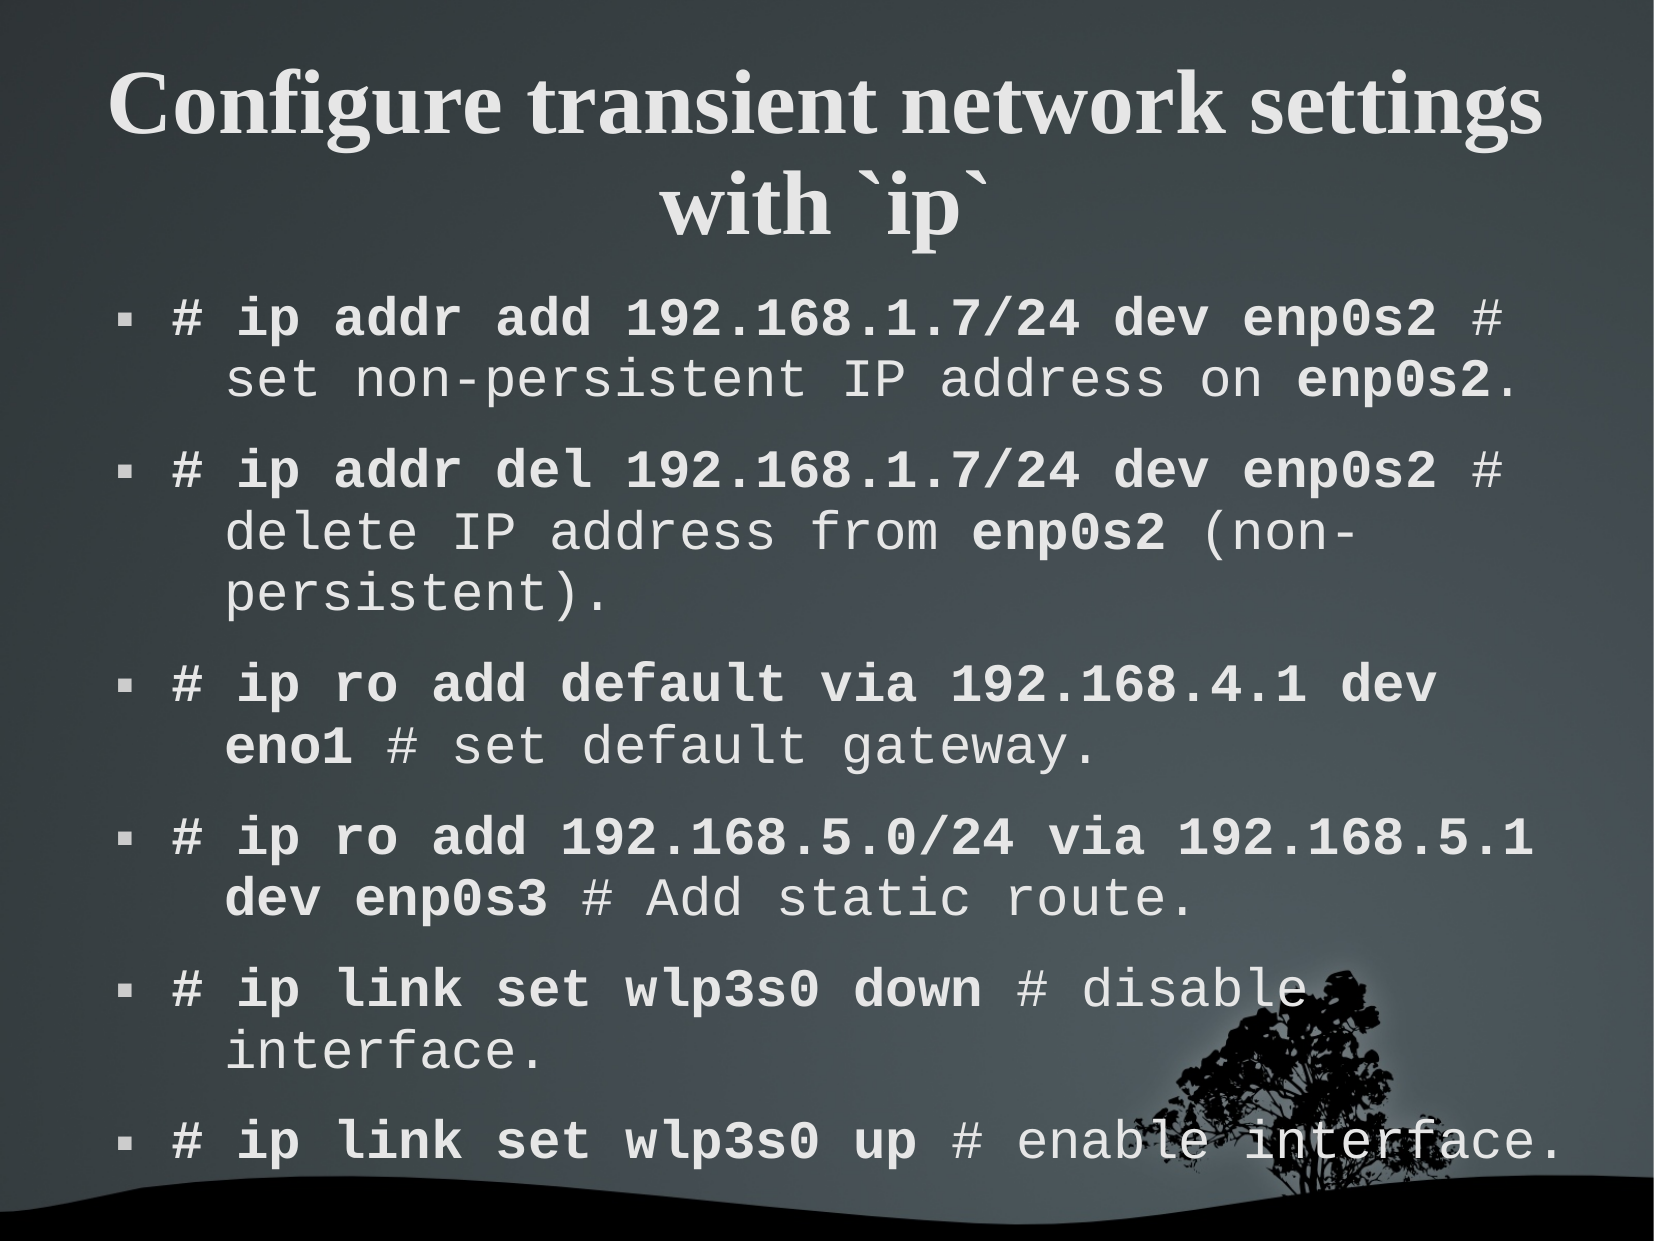

# Configure transient network settings with `ip`
# ip addr add 192.168.1.7/24 dev enp0s2 # set non-persistent IP address on enp0s2.
# ip addr del 192.168.1.7/24 dev enp0s2 # delete IP address from enp0s2 (non-persistent).
# ip ro add default via 192.168.4.1 dev eno1 # set default gateway.
# ip ro add 192.168.5.0/24 via 192.168.5.1 dev enp0s3 # Add static route.
# ip link set wlp3s0 down # disable interface.
# ip link set wlp3s0 up # enable interface.